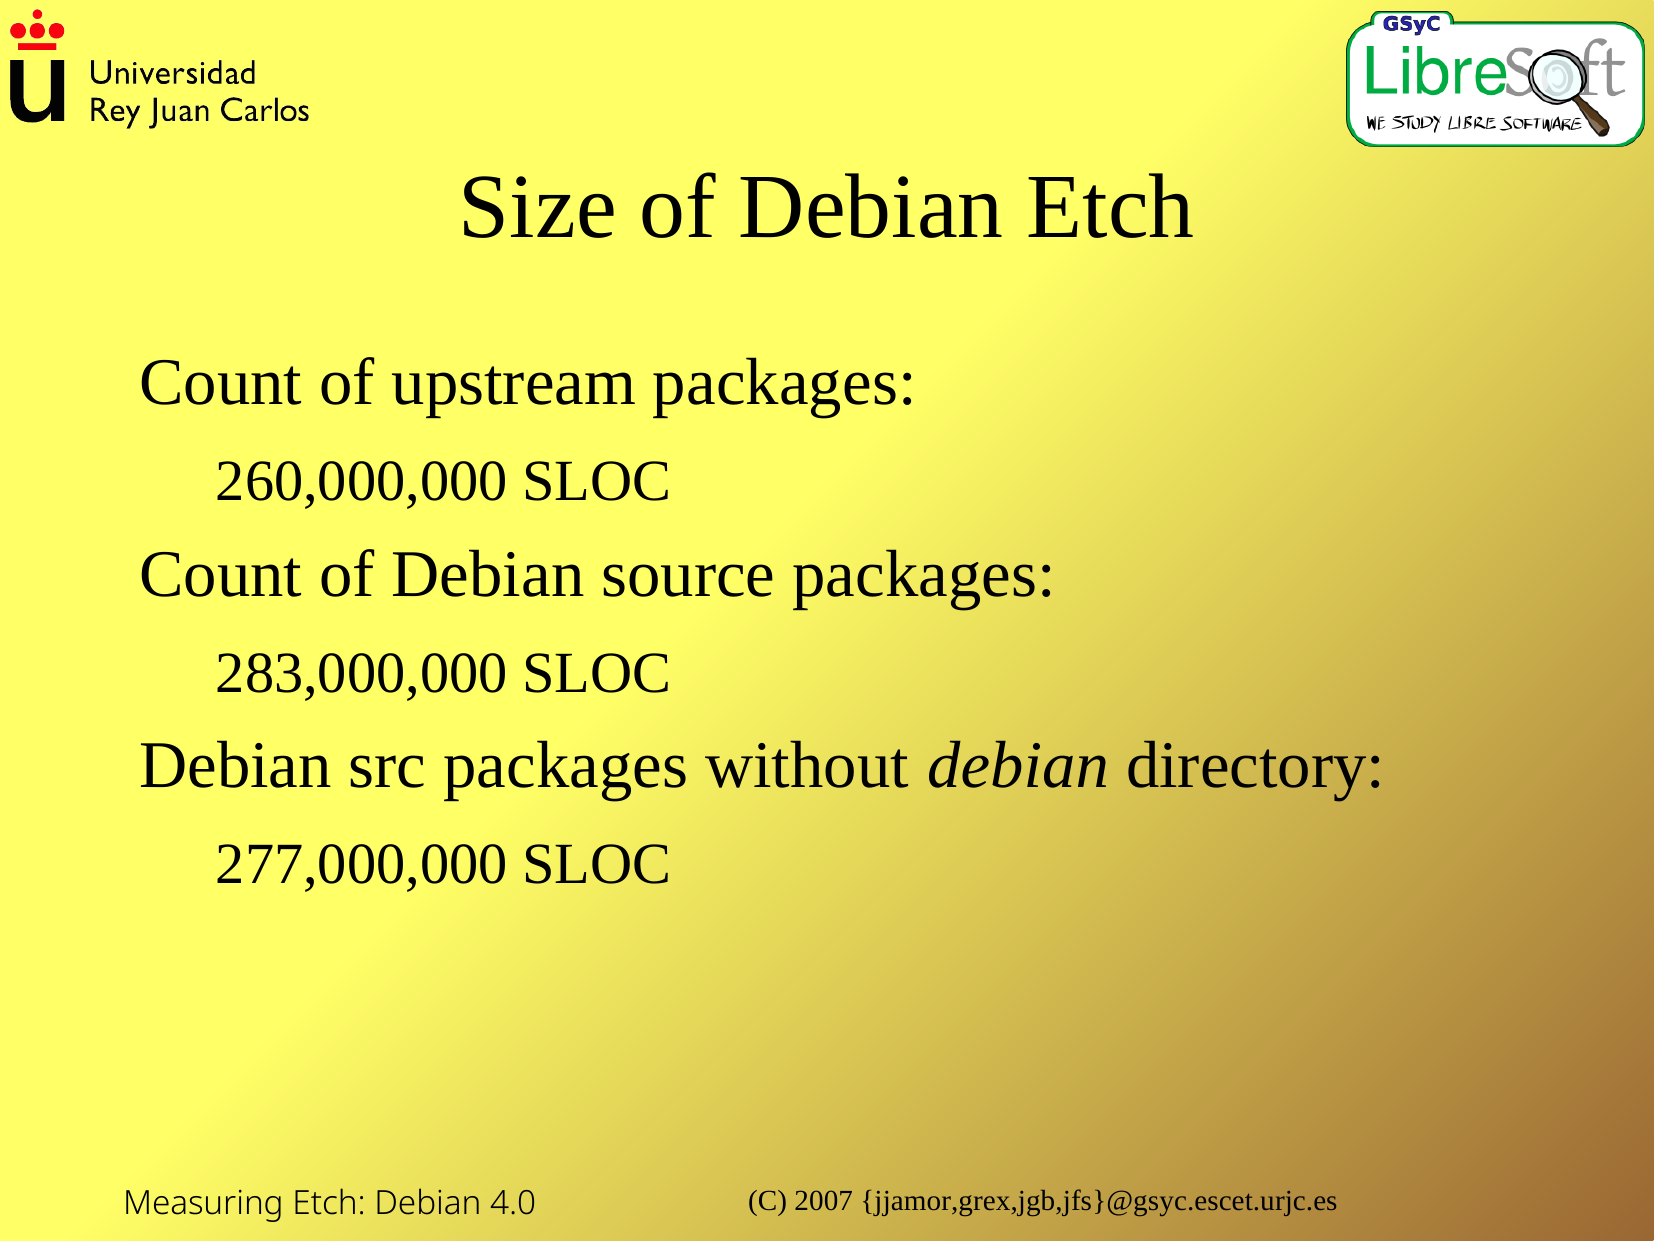

# Size of Debian Etch
Count of upstream packages:
260,000,000 SLOC
Count of Debian source packages:
283,000,000 SLOC
Debian src packages without debian directory:
277,000,000 SLOC